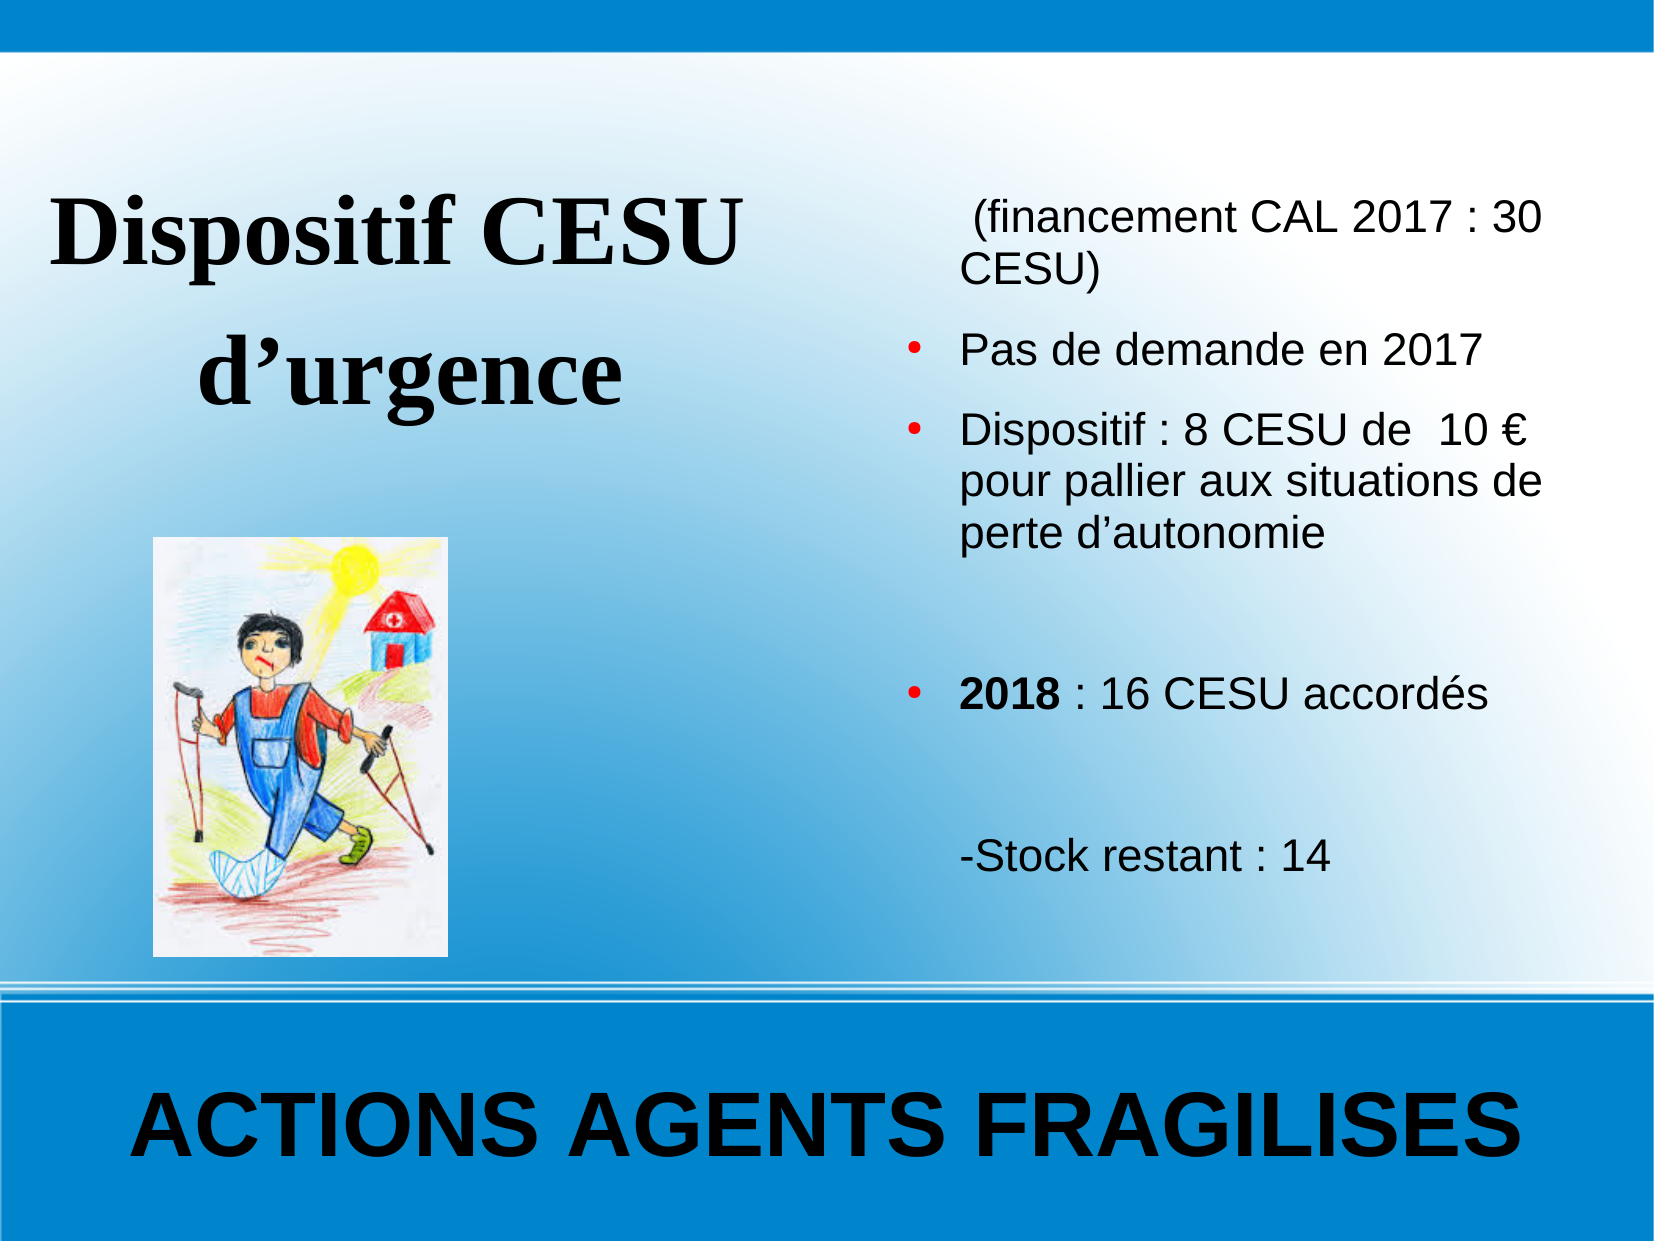

Dispositif CESU
d’urgence
 (financement CAL 2017 : 30 CESU)
Pas de demande en 2017
Dispositif : 8 CESU de 10 € pour pallier aux situations de perte d’autonomie
2018 : 16 CESU accordés
-Stock restant : 14
# ACTIONS AGENTS FRAGILISES